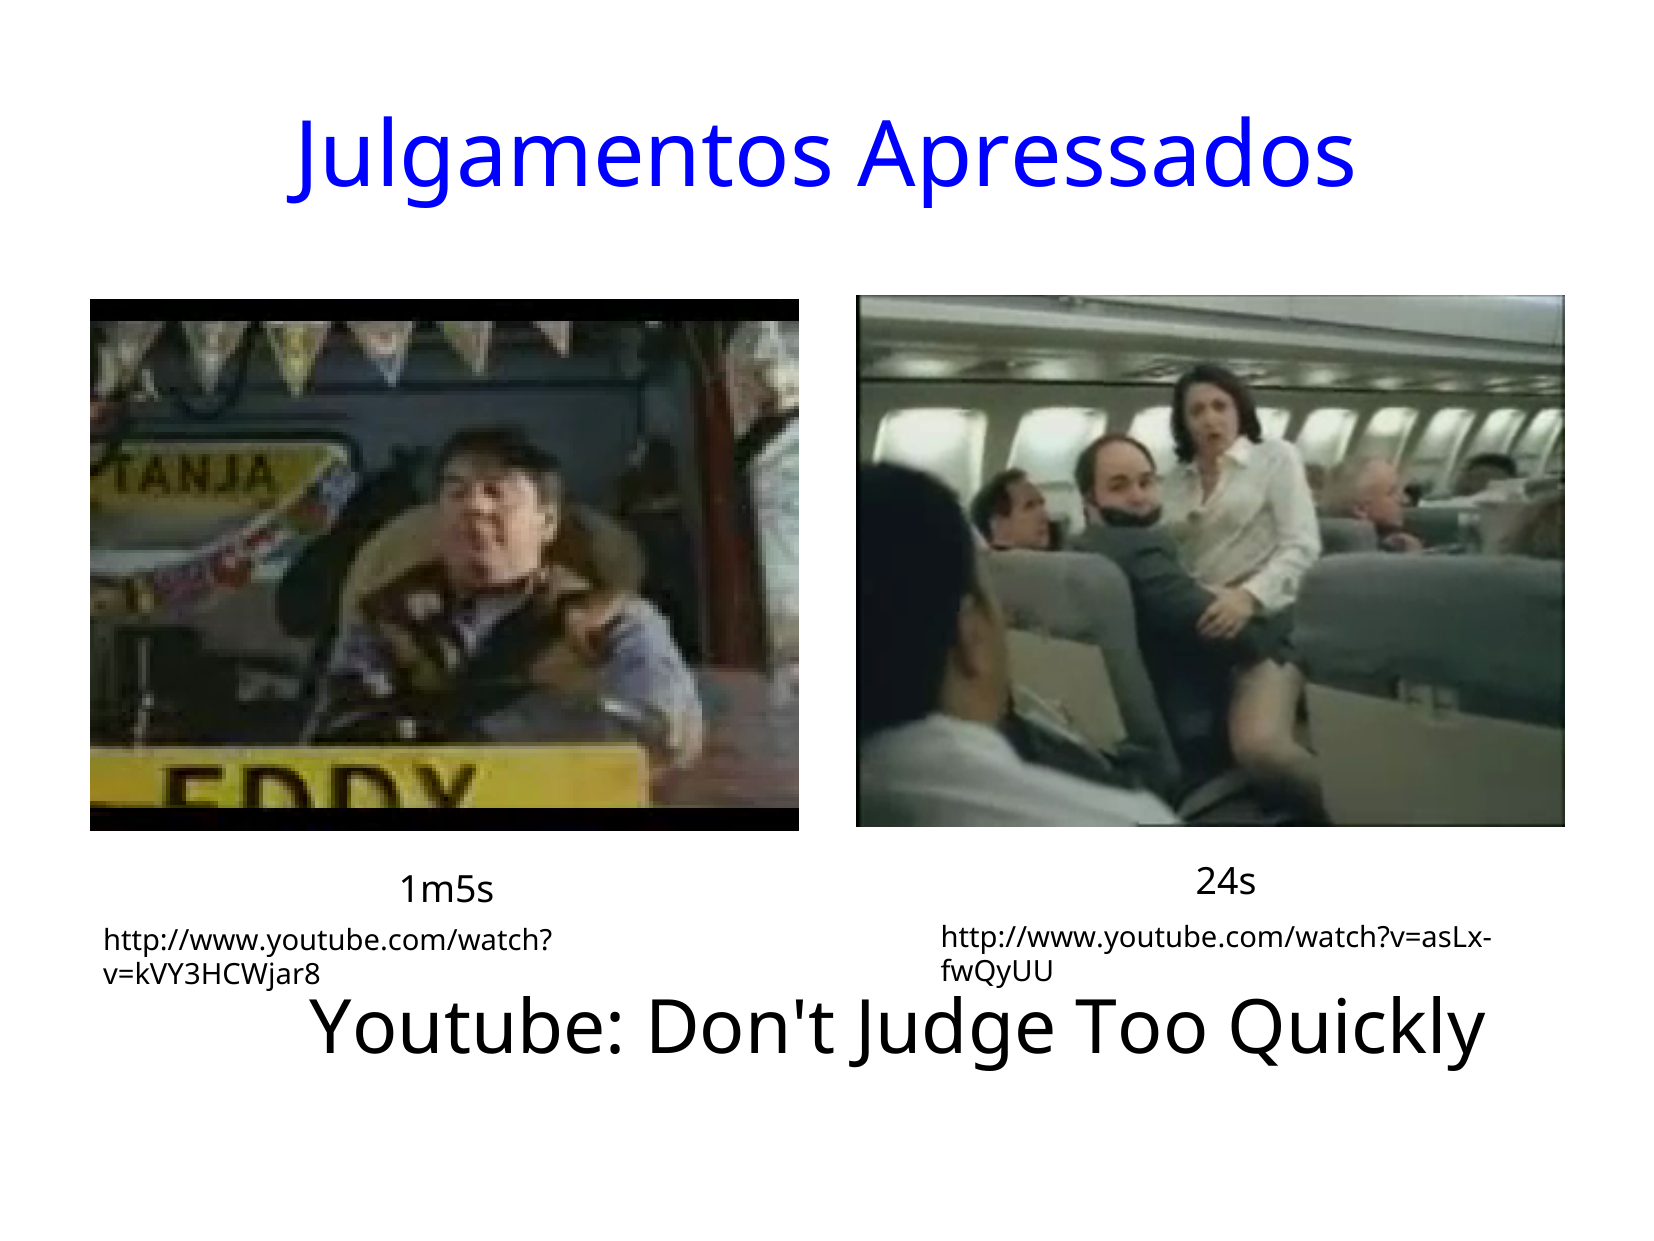

# Julgamentos Apressados
24s
1m5s
http://www.youtube.com/watch?v=asLx-fwQyUU
http://www.youtube.com/watch?v=kVY3HCWjar8
Youtube: Don't Judge Too Quickly